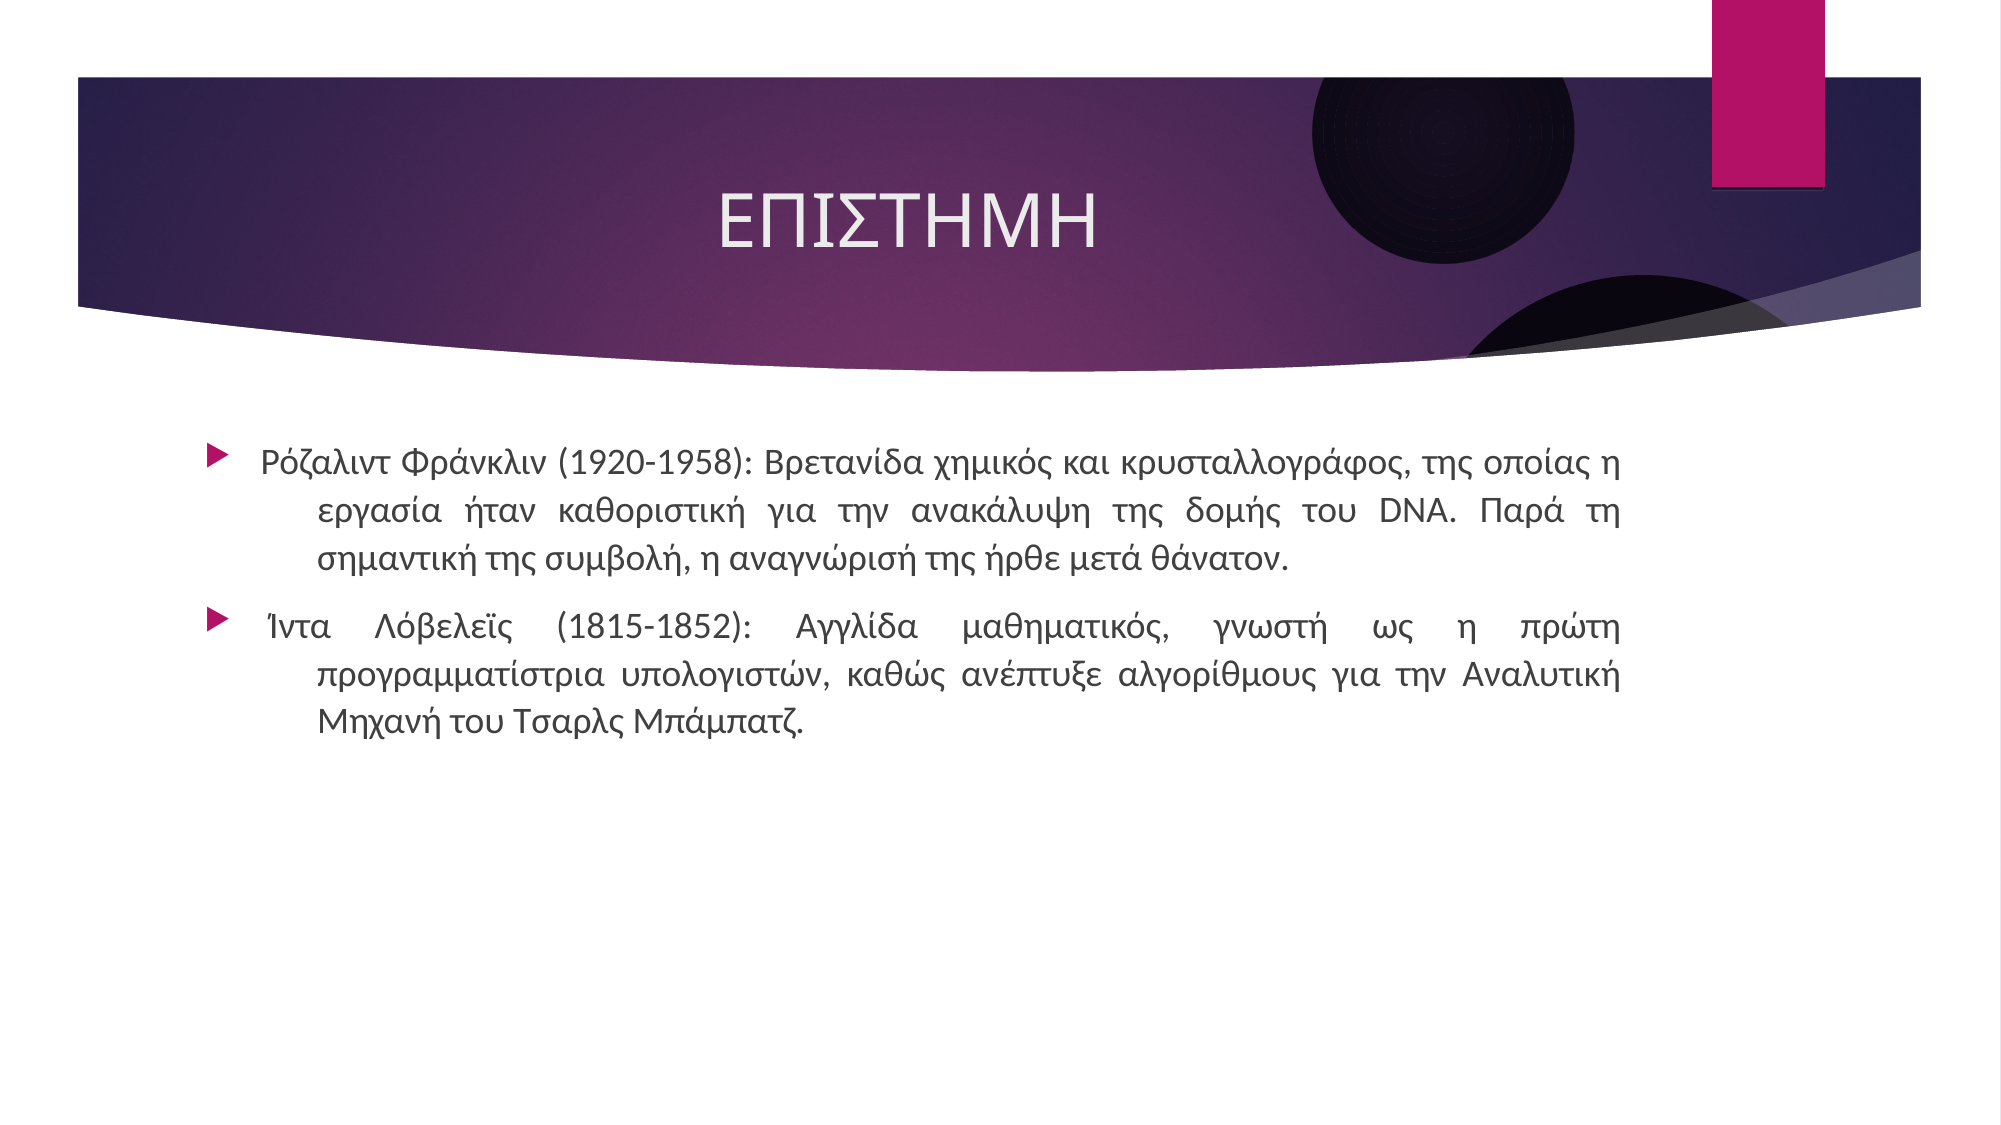

# ΕΠΙΣΤΗΜΗ
Ρόζαλιντ Φράνκλιν (1920-1958): Βρετανίδα χημικός και κρυσταλλογράφος, της οποίας η εργασία ήταν καθοριστική για την ανακάλυψη της δομής του DNA. Παρά τη σημαντική της συμβολή, η αναγνώρισή της ήρθε μετά θάνατον.
 Ίντα Λόβελεϊς (1815-1852): Αγγλίδα μαθηματικός, γνωστή ως η πρώτη προγραμματίστρια υπολογιστών, καθώς ανέπτυξε αλγορίθμους για την Αναλυτική Μηχανή του Τσαρλς Μπάμπατζ.